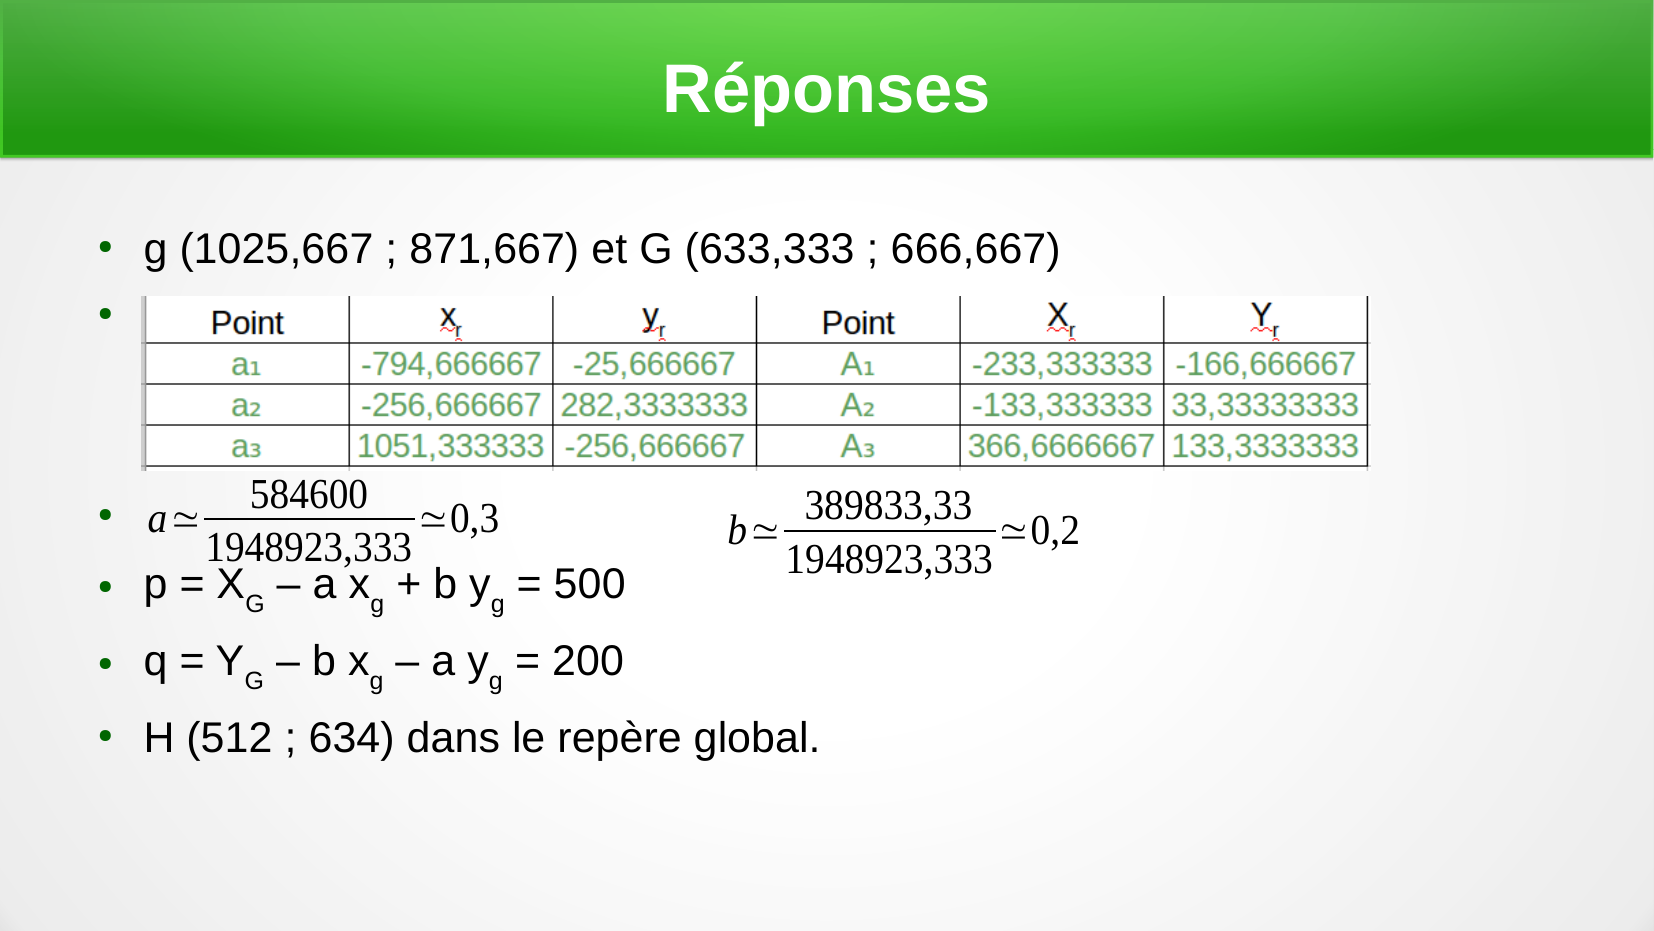

# Réponses
g (1025,667 ; 871,667) et G (633,333 ; 666,667)
p = XG – a xg + b yg = 500
q = YG – b xg – a yg = 200
H (512 ; 634) dans le repère global.